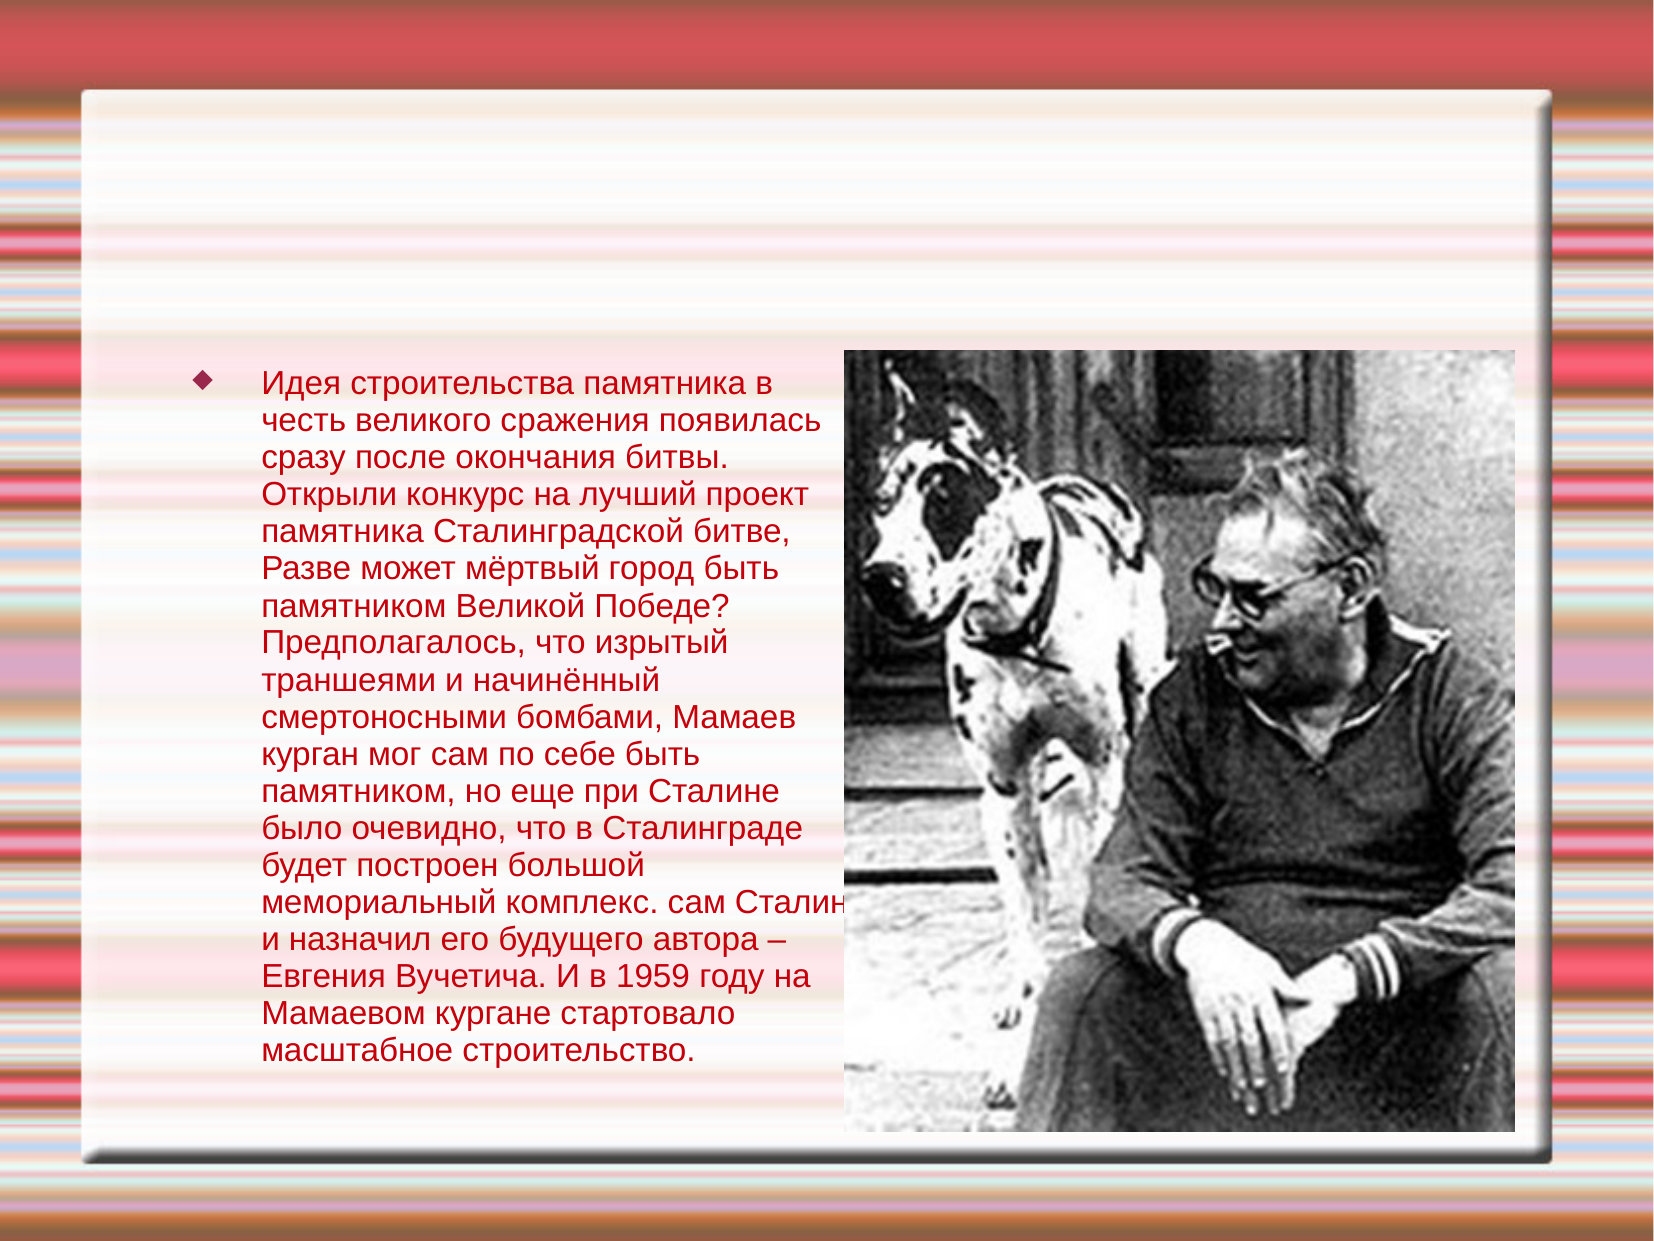

#
Идея строительства памятника в честь великого сражения появилась сразу после окончания битвы. Открыли конкурс на лучший проект памятника Сталинградской битве, Разве может мёртвый город быть памятником Великой Победе? Предполагалось, что изрытый траншеями и начинённый смертоносными бомбами, Мамаев курган мог сам по себе быть памятником, но еще при Сталине было очевидно, что в Сталинграде будет построен большой мемориальный комплекс. сам Сталин и назначил его будущего автора – Евгения Вучетича. И в 1959 году на Мамаевом кургане стартовало масштабное строительство.